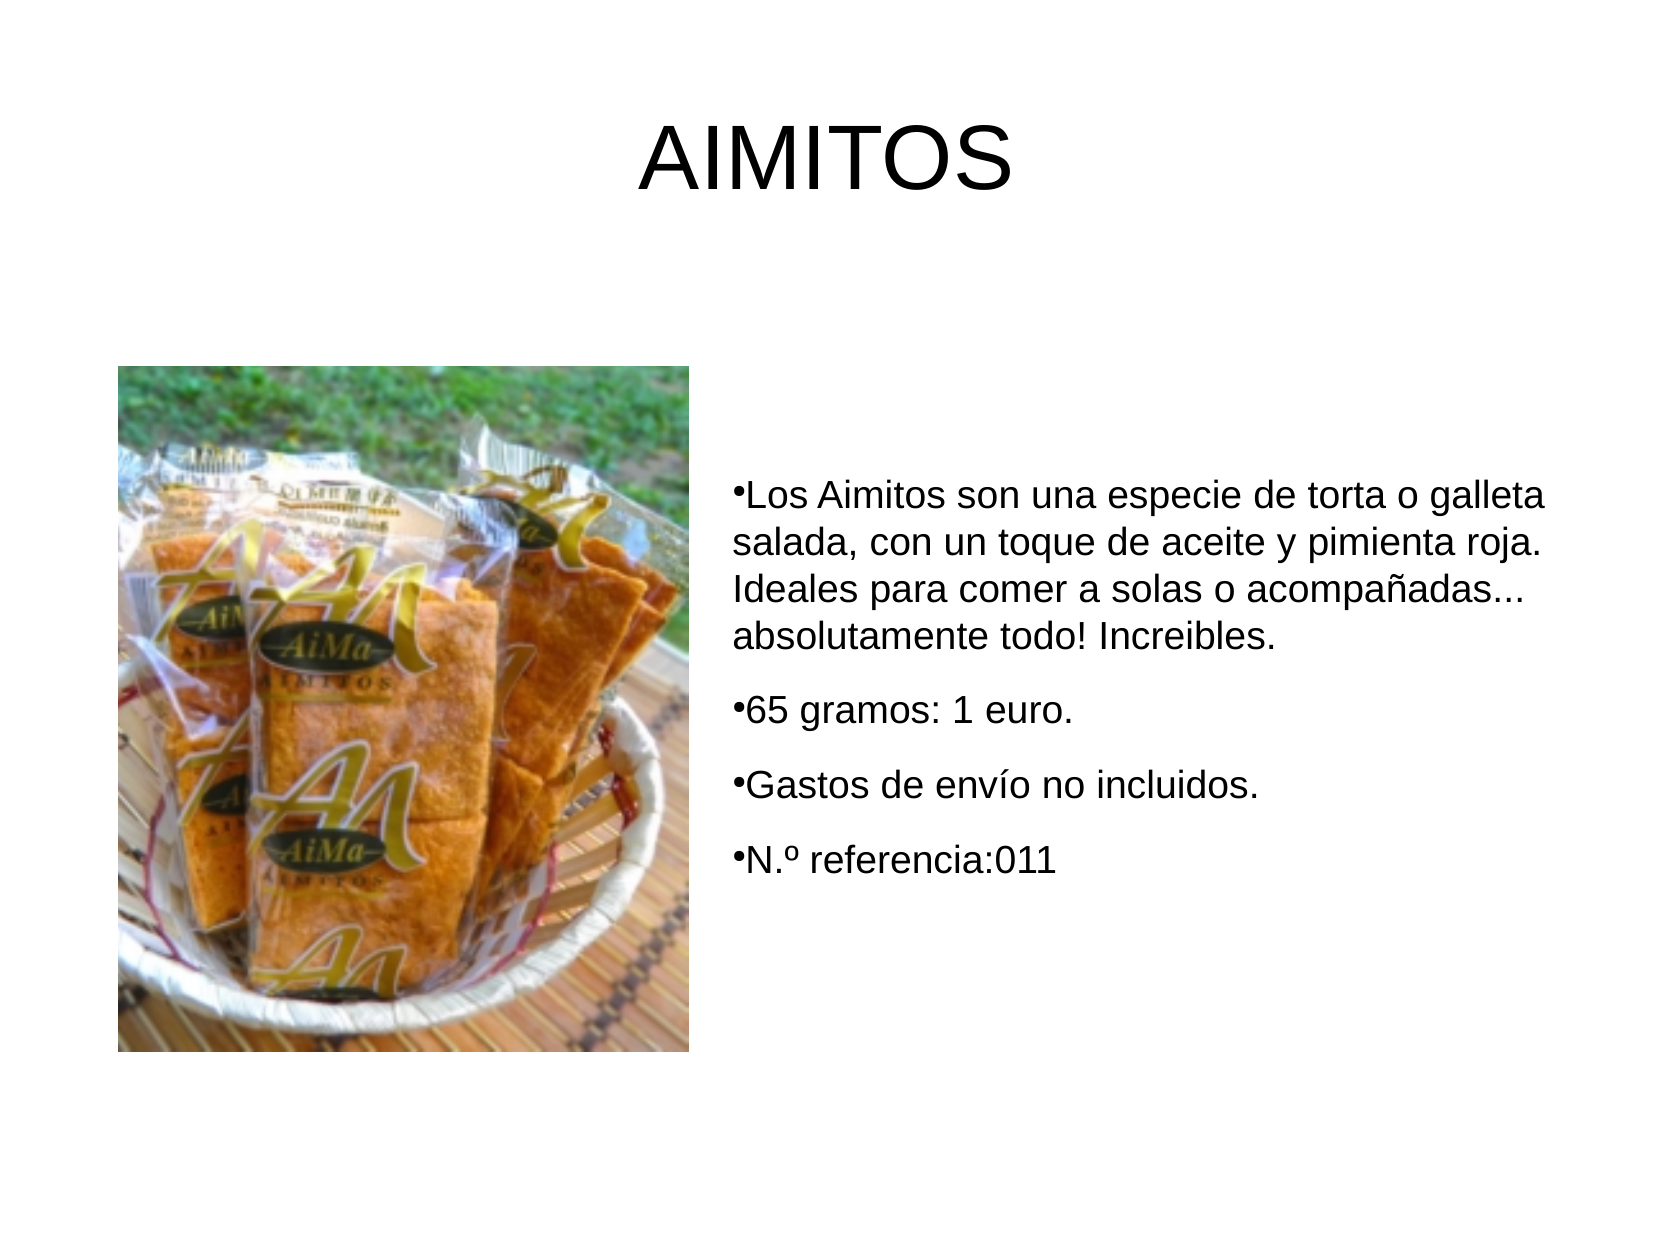

# AIMITOS
Los Aimitos son una especie de torta o galleta salada, con un toque de aceite y pimienta roja. Ideales para comer a solas o acompañadas... absolutamente todo! Increibles.
65 gramos: 1 euro.
Gastos de envío no incluidos.
N.º referencia:011